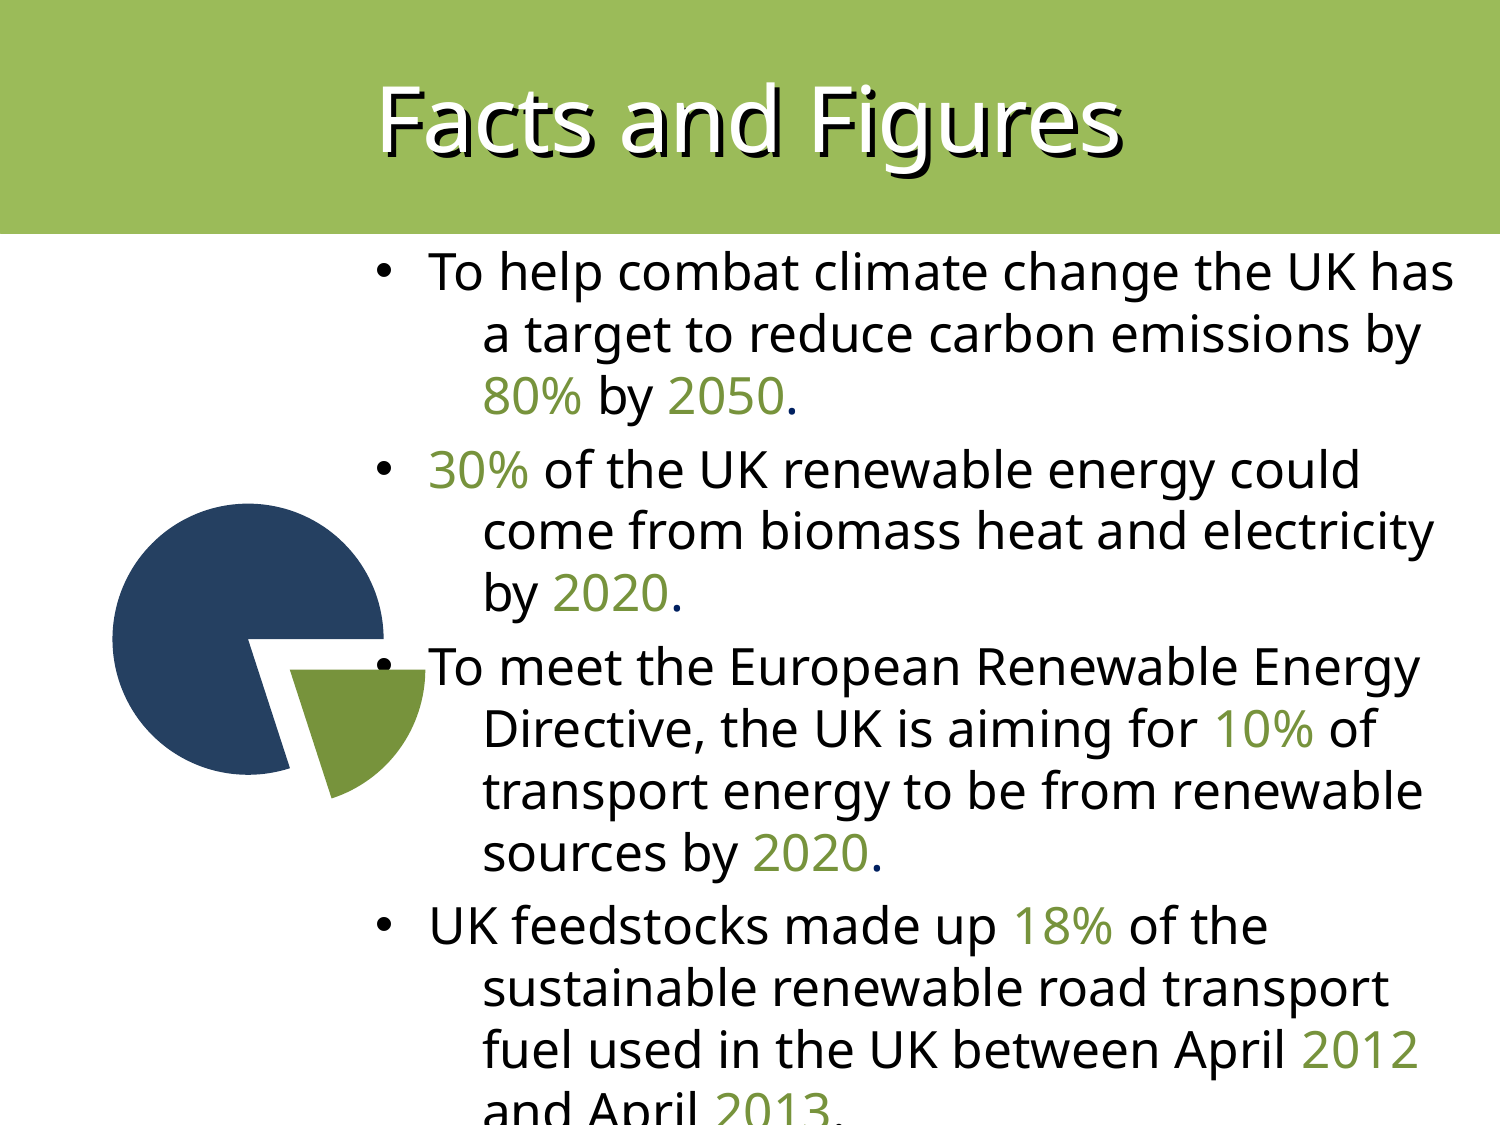

# Facts and Figures
To help combat climate change the UK has a target to reduce carbon emissions by 80% by 2050.
30% of the UK renewable energy could come from biomass heat and electricity by 2020.
To meet the European Renewable Energy Directive, the UK is aiming for 10% of transport energy to be from renewable sources by 2020.
UK feedstocks made up 18% of the sustainable renewable road transport fuel used in the UK between April 2012 and April 2013.
### Chart
| Category | Series1 |
|---|---|
| 1 | 80.0 |
| 2 | 20.0 |